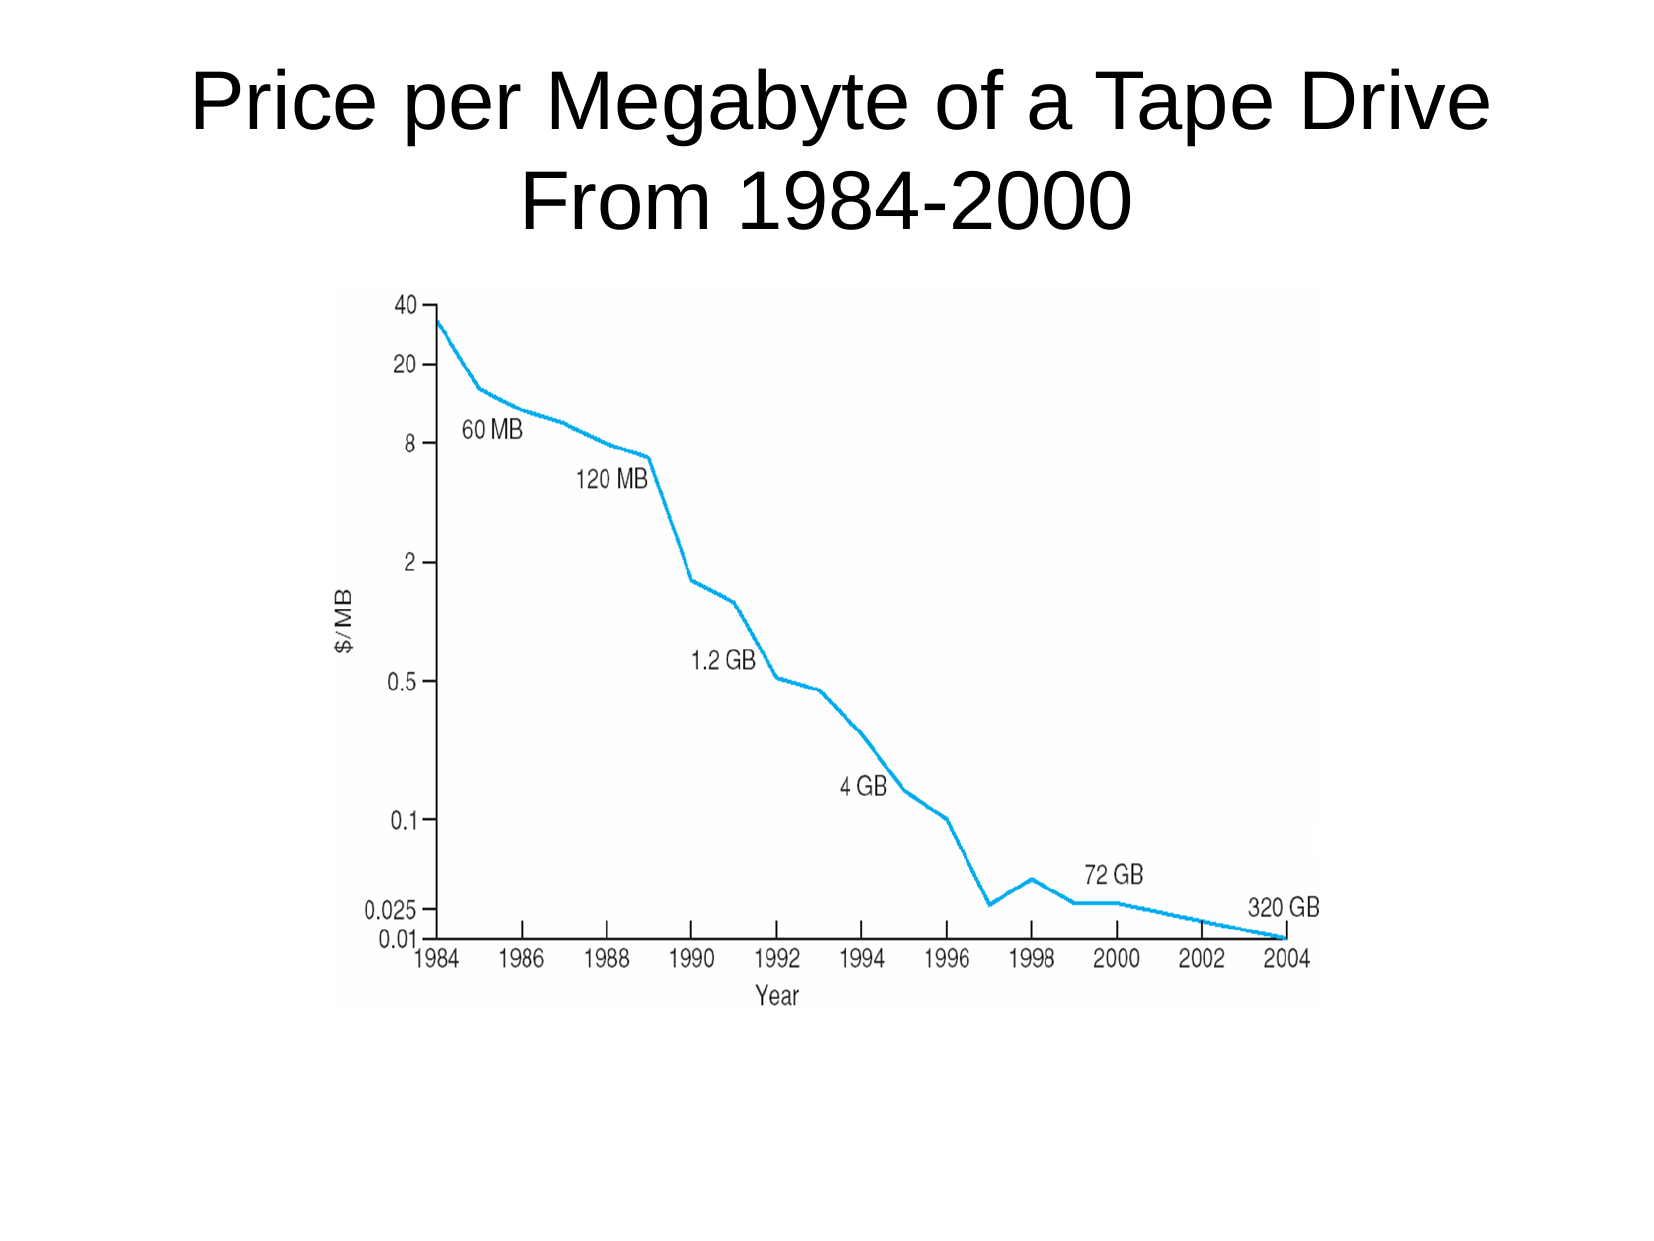

# Price per Megabyte of a Tape Drive From 1984-2000